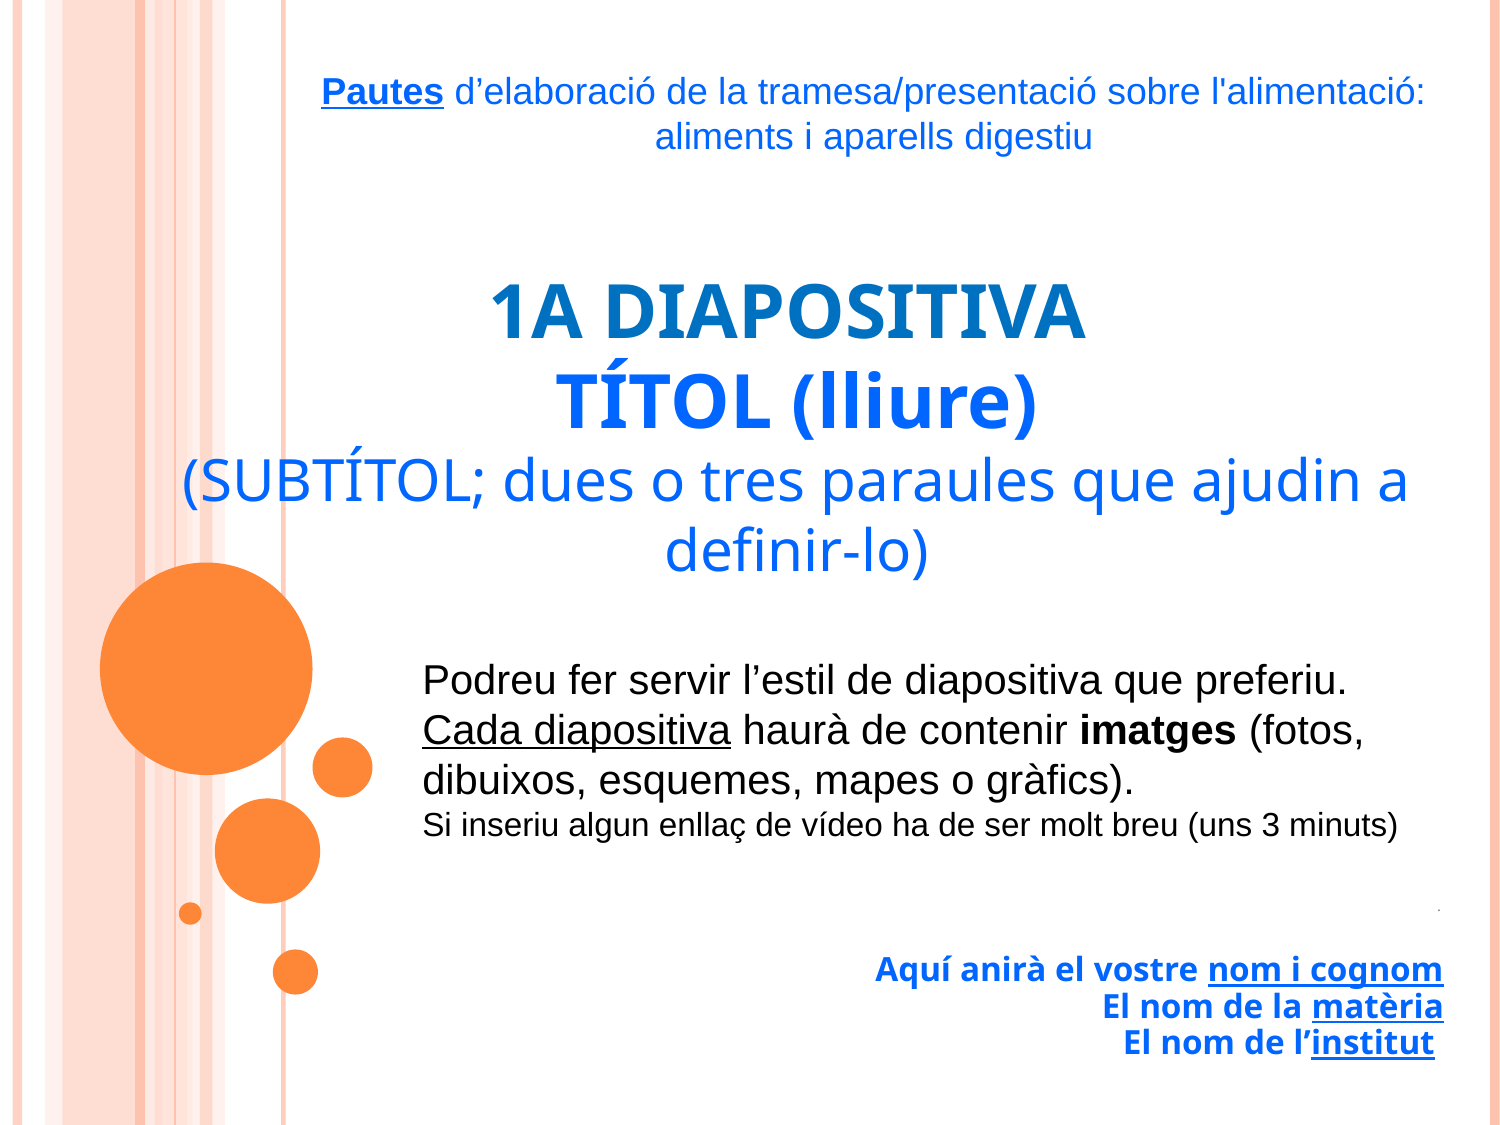

Pautes d’elaboració de la tramesa/presentació sobre l'alimentació: aliments i aparells digestiu
# 1A DIAPOSITIVA TÍTOL (lliure) (SUBTÍTOL; dues o tres paraules que ajudin a definir-lo)
Podreu fer servir l’estil de diapositiva que preferiu. Cada diapositiva haurà de contenir imatges (fotos, dibuixos, esquemes, mapes o gràfics).
Si inseriu algun enllaç de vídeo ha de ser molt breu (uns 3 minuts)
.
Aquí anirà el vostre nom i cognom
El nom de la matèria
El nom de l’institut